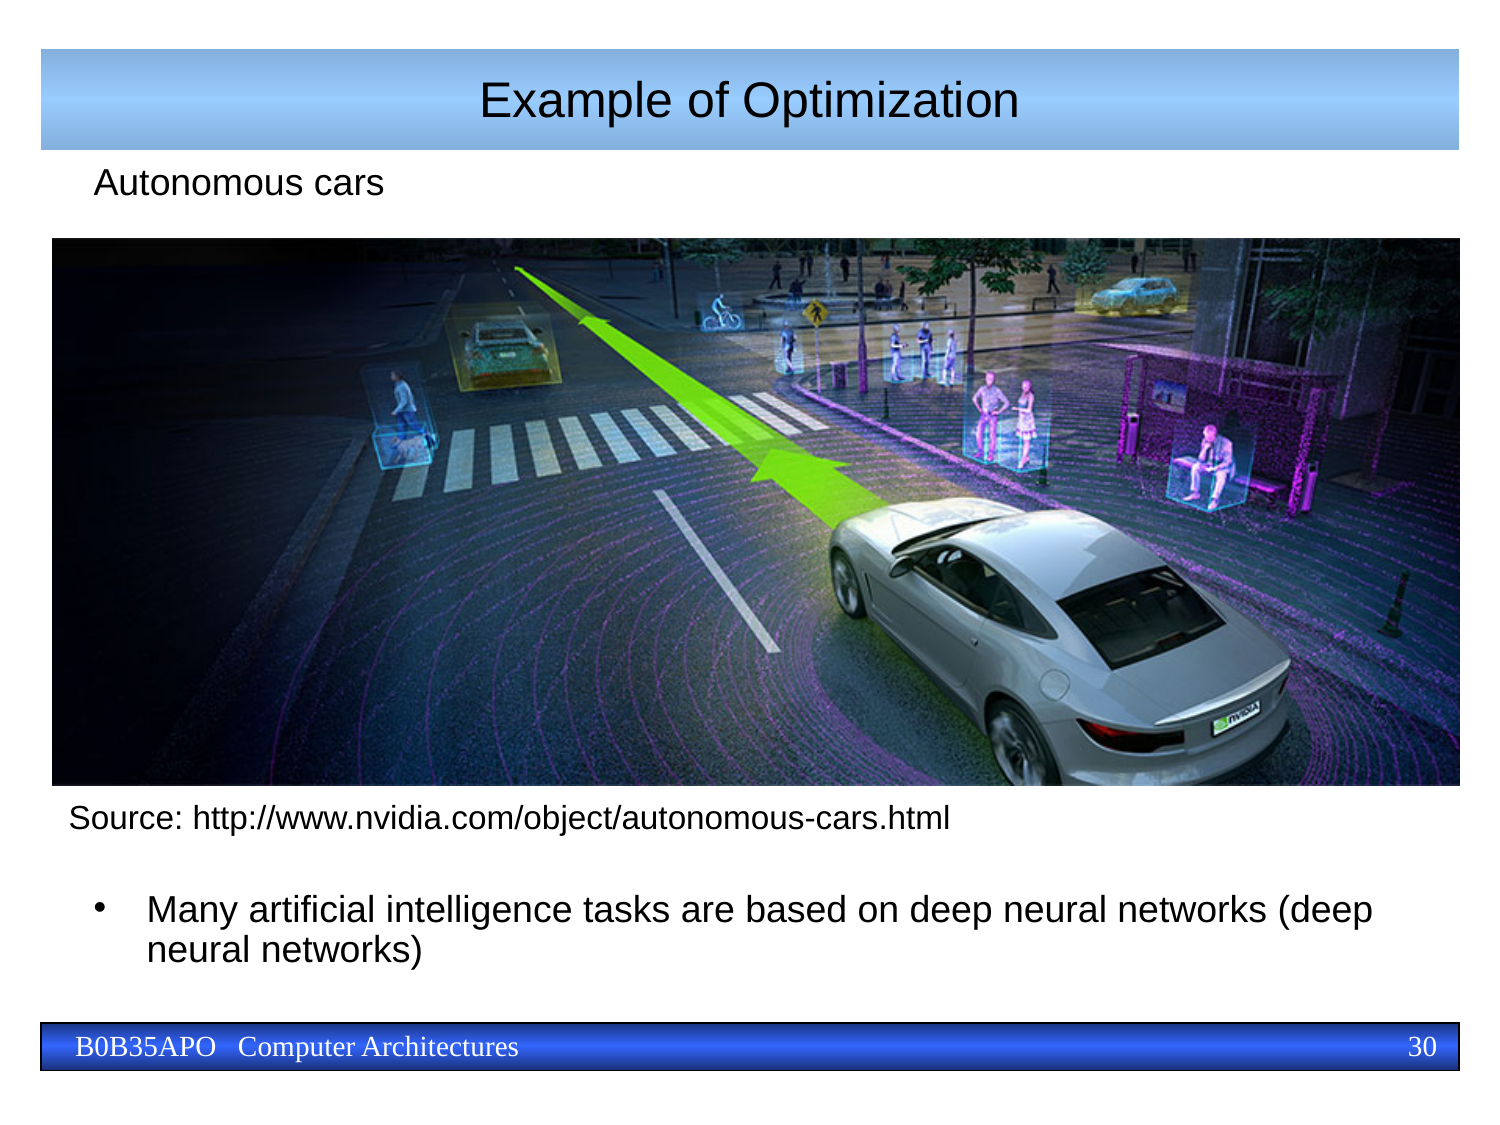

# Example of Optimization
Autonomous cars
Source: http://www.nvidia.com/object/autonomous-cars.html
Many artificial intelligence tasks are based on deep neural networks (deep neural networks)
B0B35APO Computer Architectures
30